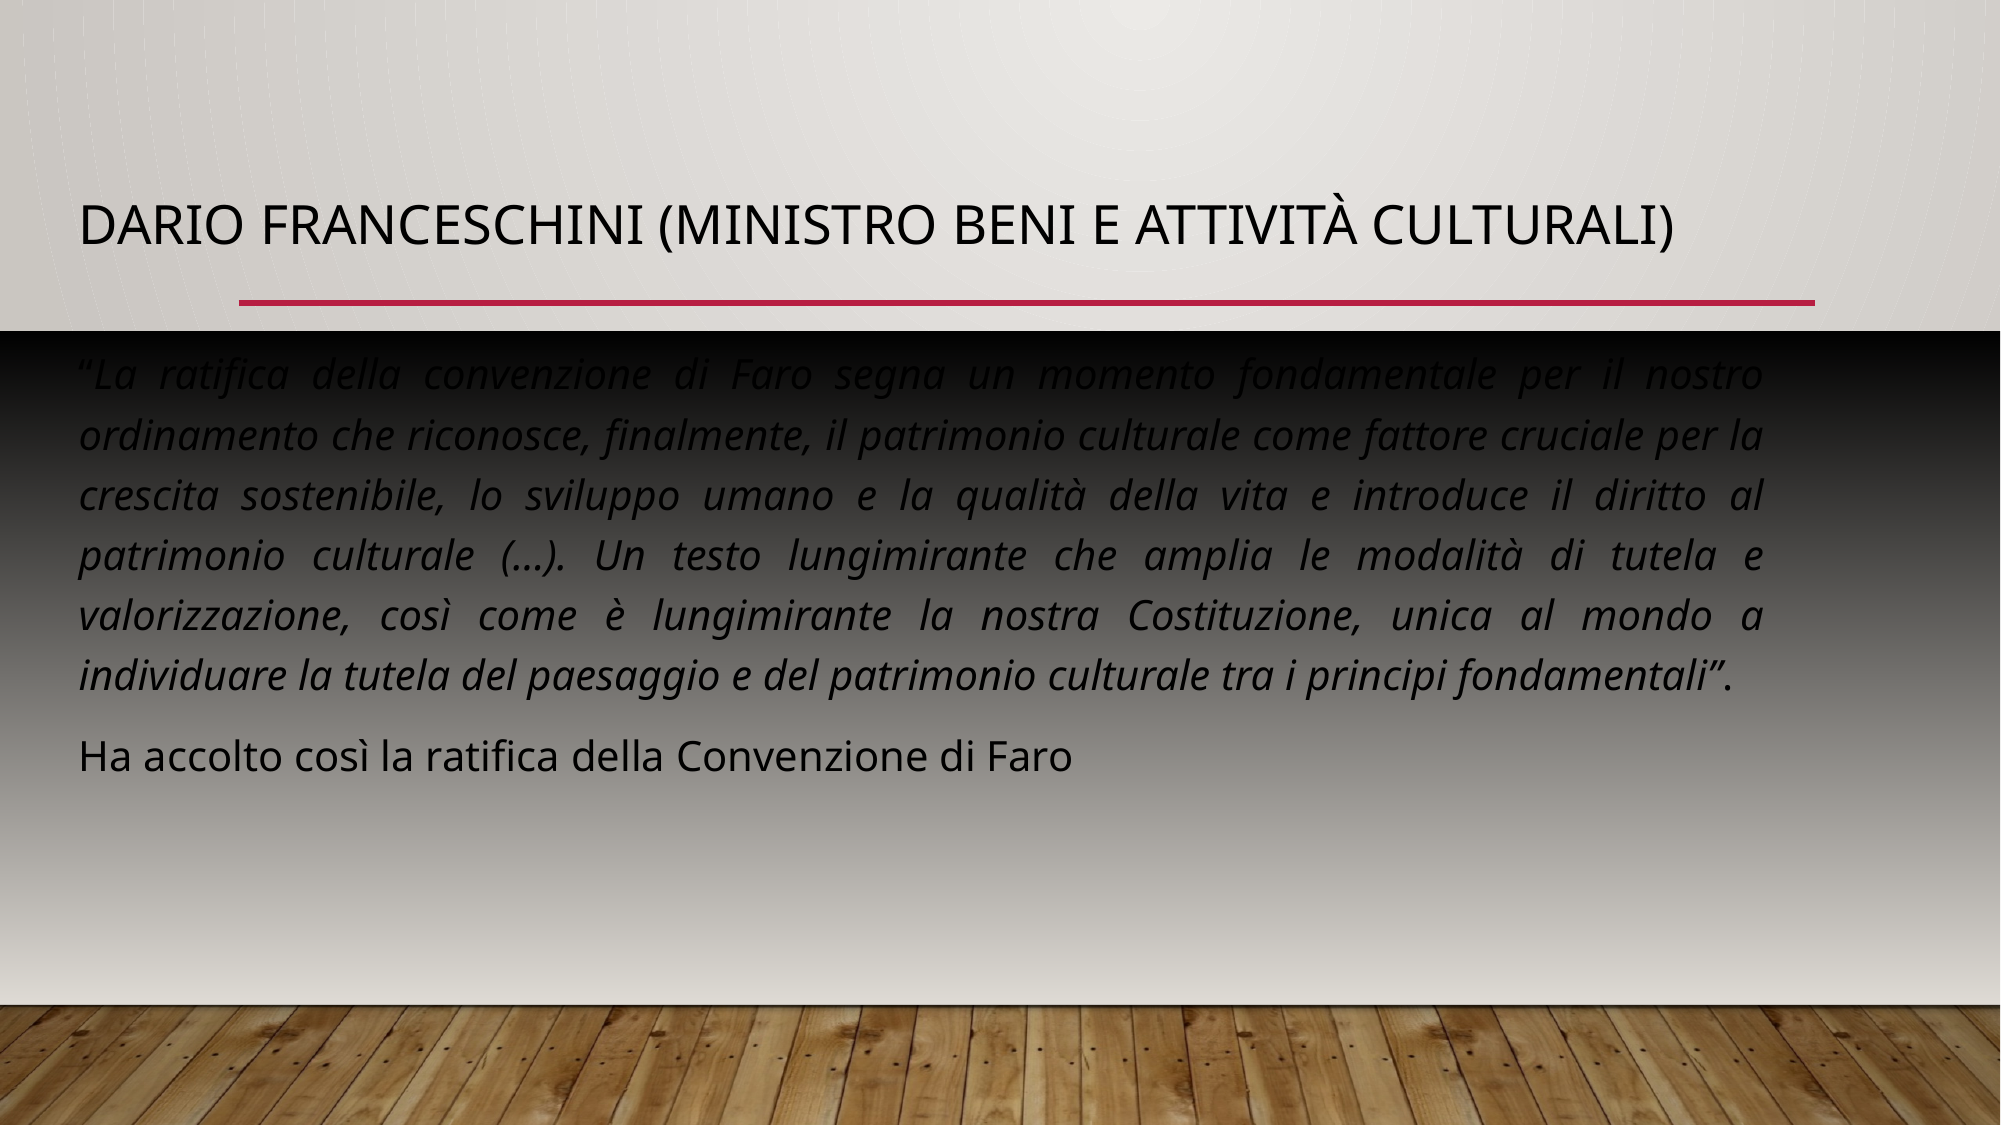

# Dario Franceschini (Ministro beni e attività culturali)
“La ratifica della convenzione di Faro segna un momento fondamentale per il nostro ordinamento che riconosce, finalmente, il patrimonio culturale come fattore cruciale per la crescita sostenibile, lo sviluppo umano e la qualità della vita e introduce il diritto al patrimonio culturale (…). Un testo lungimirante che amplia le modalità di tutela e valorizzazione, così come è lungimirante la nostra Costituzione, unica al mondo a individuare la tutela del paesaggio e del patrimonio culturale tra i principi fondamentali”.
Ha accolto così la ratifica della Convenzione di Faro